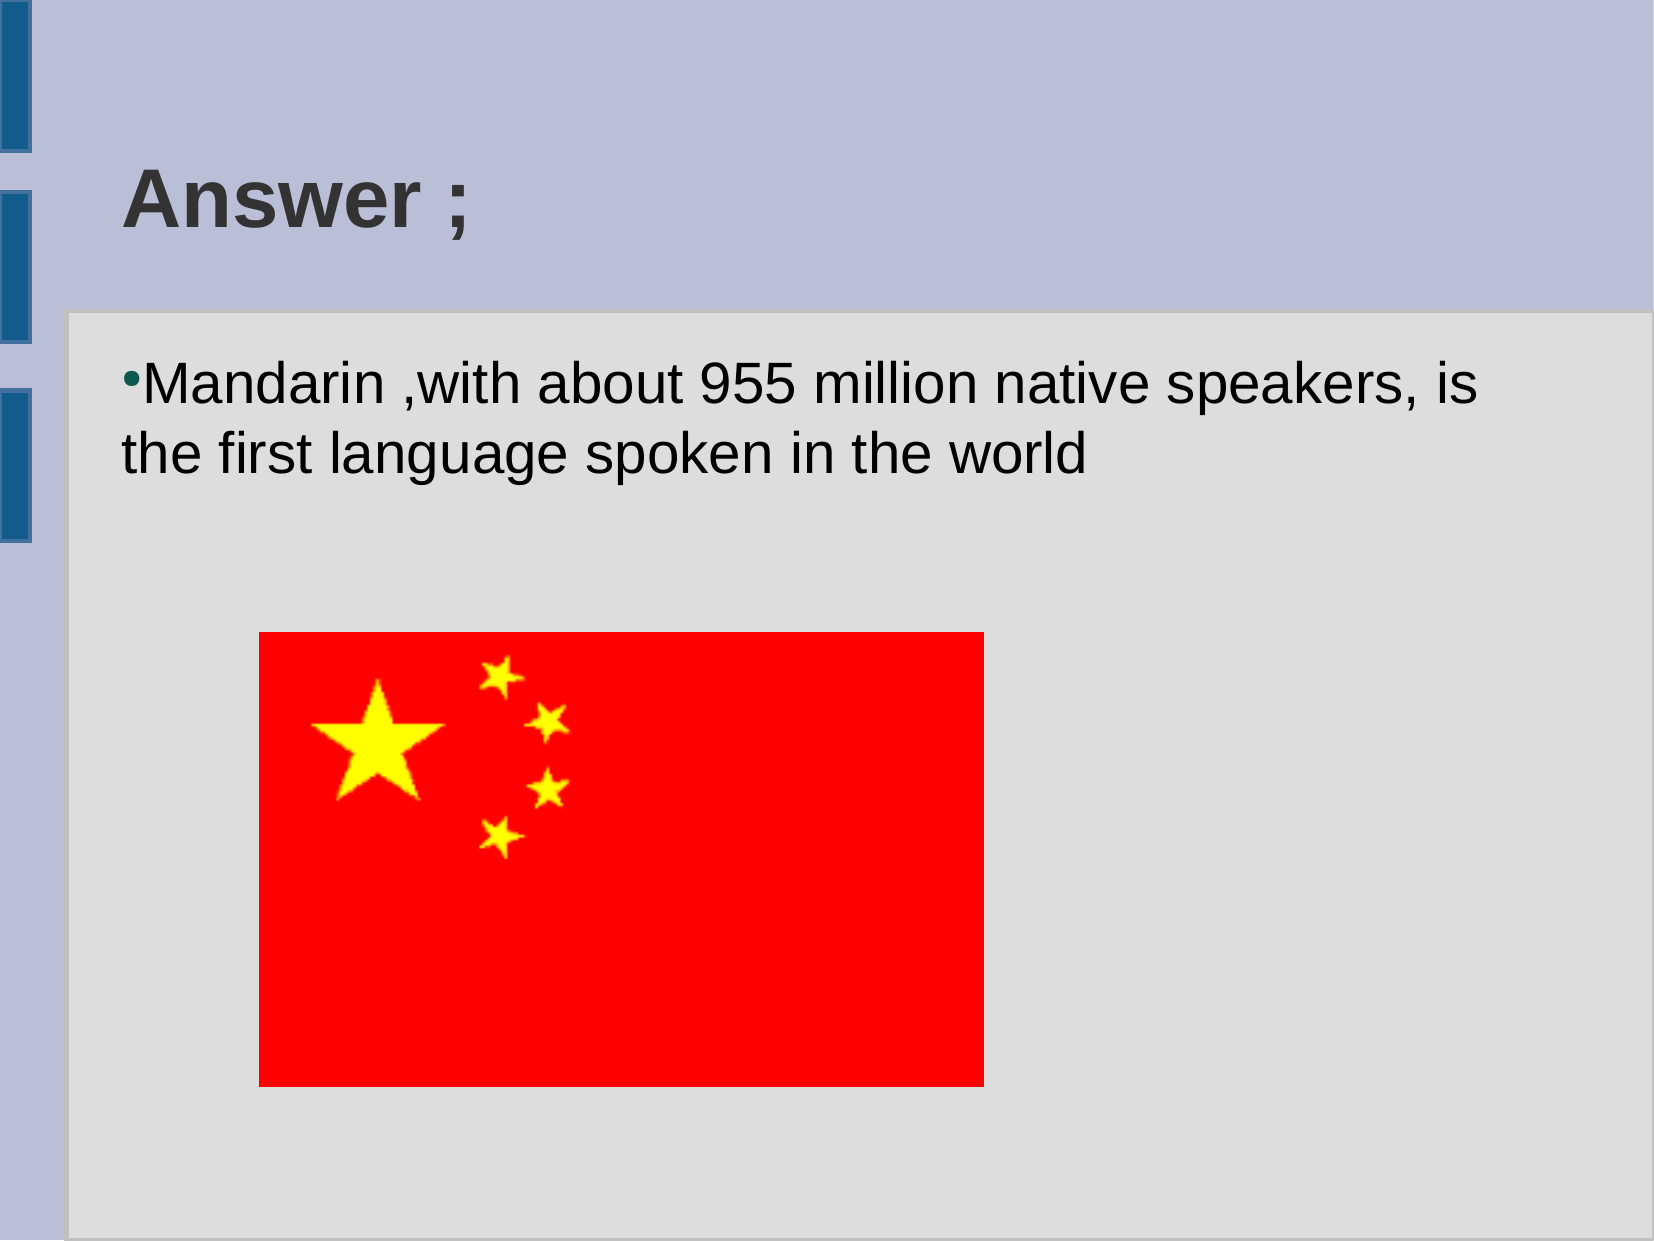

# Answer ;
Mandarin ,with about 955 million native speakers, is the first language spoken in the world